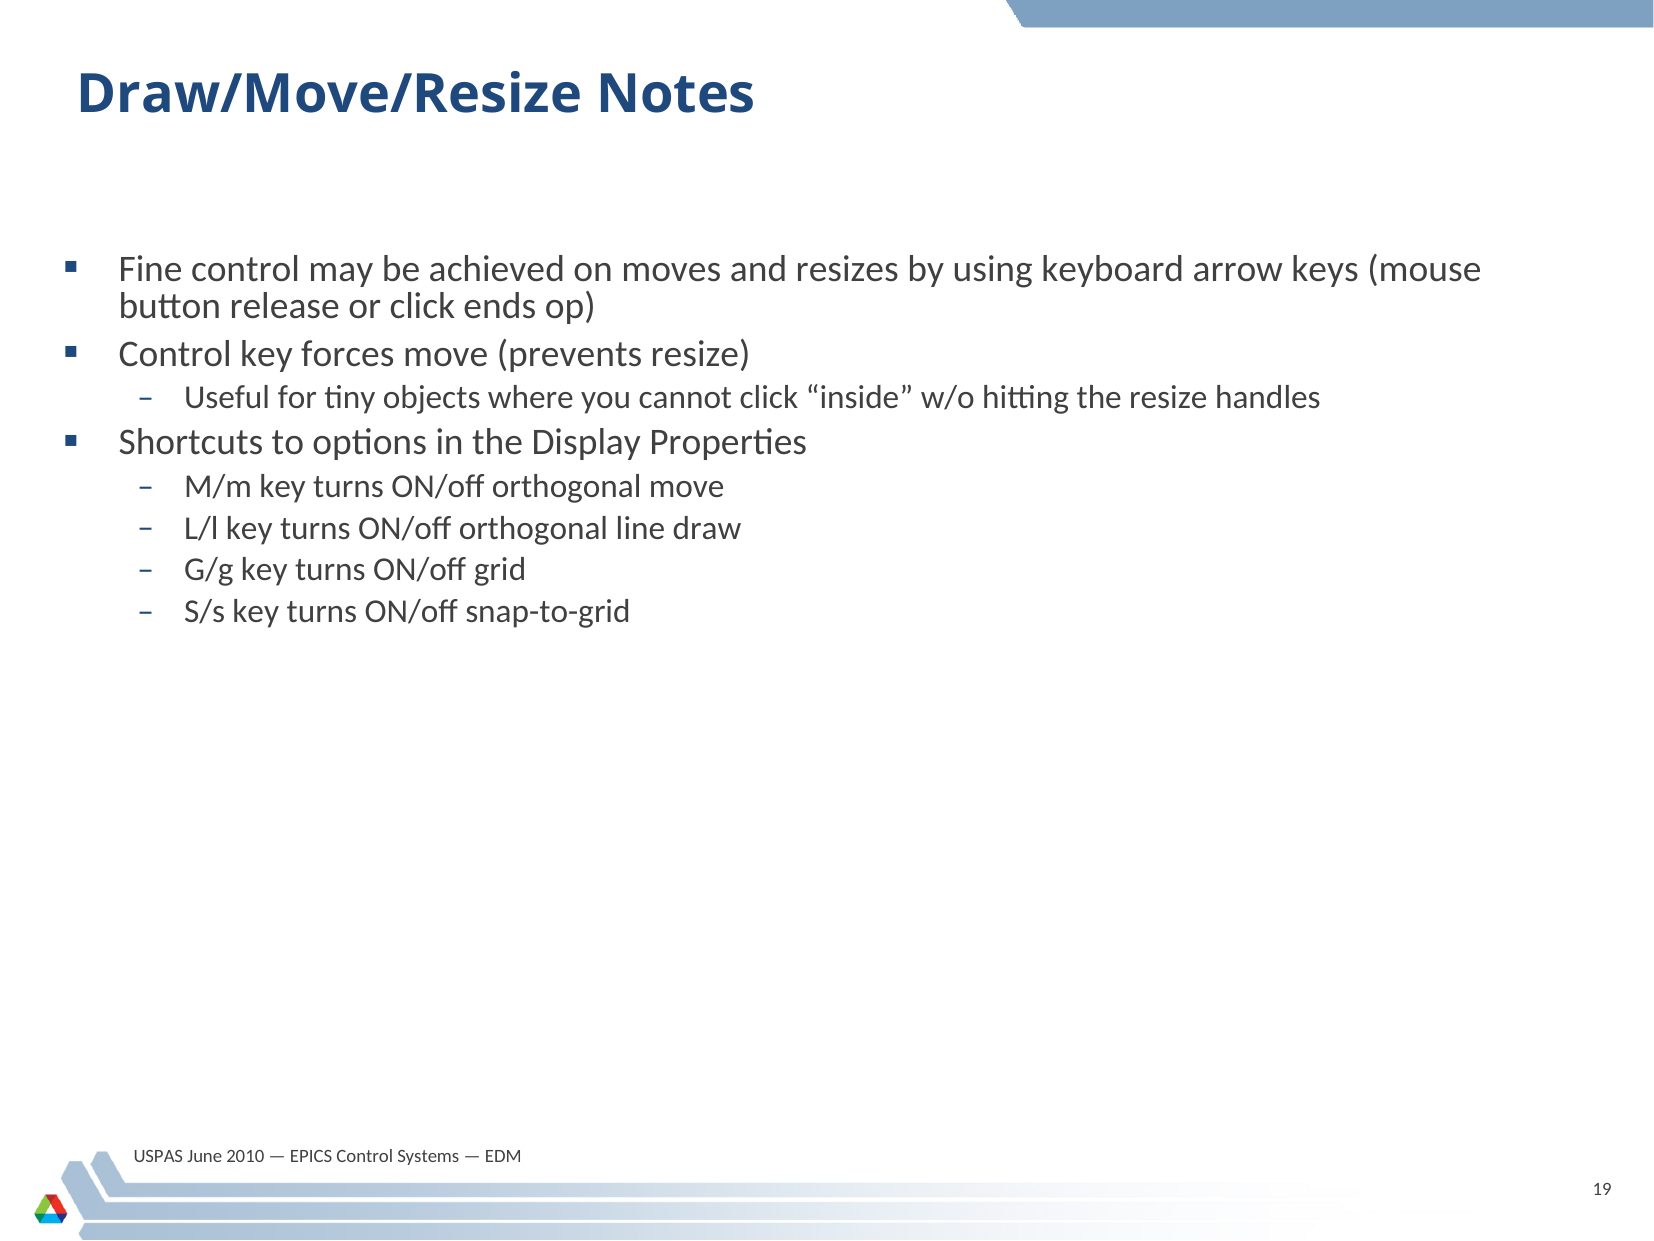

# Draw/Move/Resize Notes
Fine control may be achieved on moves and resizes by using keyboard arrow keys (mouse button release or click ends op)
Control key forces move (prevents resize)
Useful for tiny objects where you cannot click “inside” w/o hitting the resize handles
Shortcuts to options in the Display Properties
M/m key turns ON/off orthogonal move
L/l key turns ON/off orthogonal line draw
G/g key turns ON/off grid
S/s key turns ON/off snap-to-grid
USPAS June 2010 — EPICS Control Systems — EDM
19